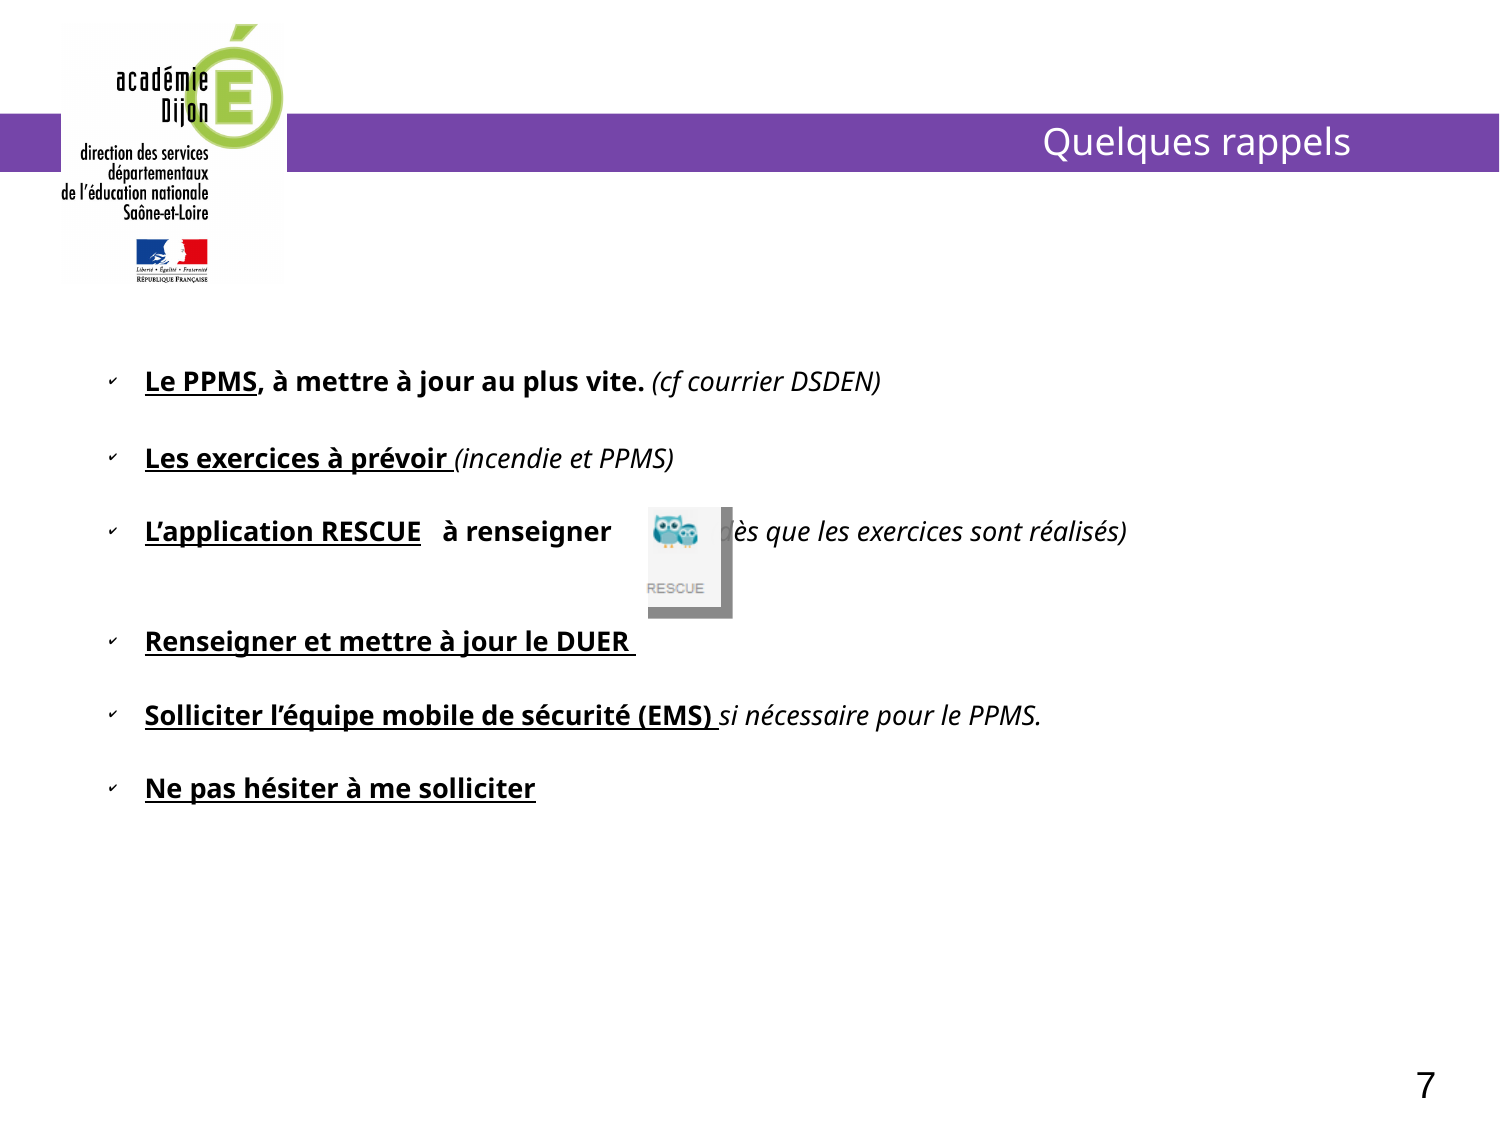

Quelques rappels
Le PPMS, à mettre à jour au plus vite. (cf courrier DSDEN)
Les exercices à prévoir (incendie et PPMS)
L’application RESCUE à renseigner (dès que les exercices sont réalisés)
Renseigner et mettre à jour le DUER
Solliciter l’équipe mobile de sécurité (EMS) si nécessaire pour le PPMS.
Ne pas hésiter à me solliciter